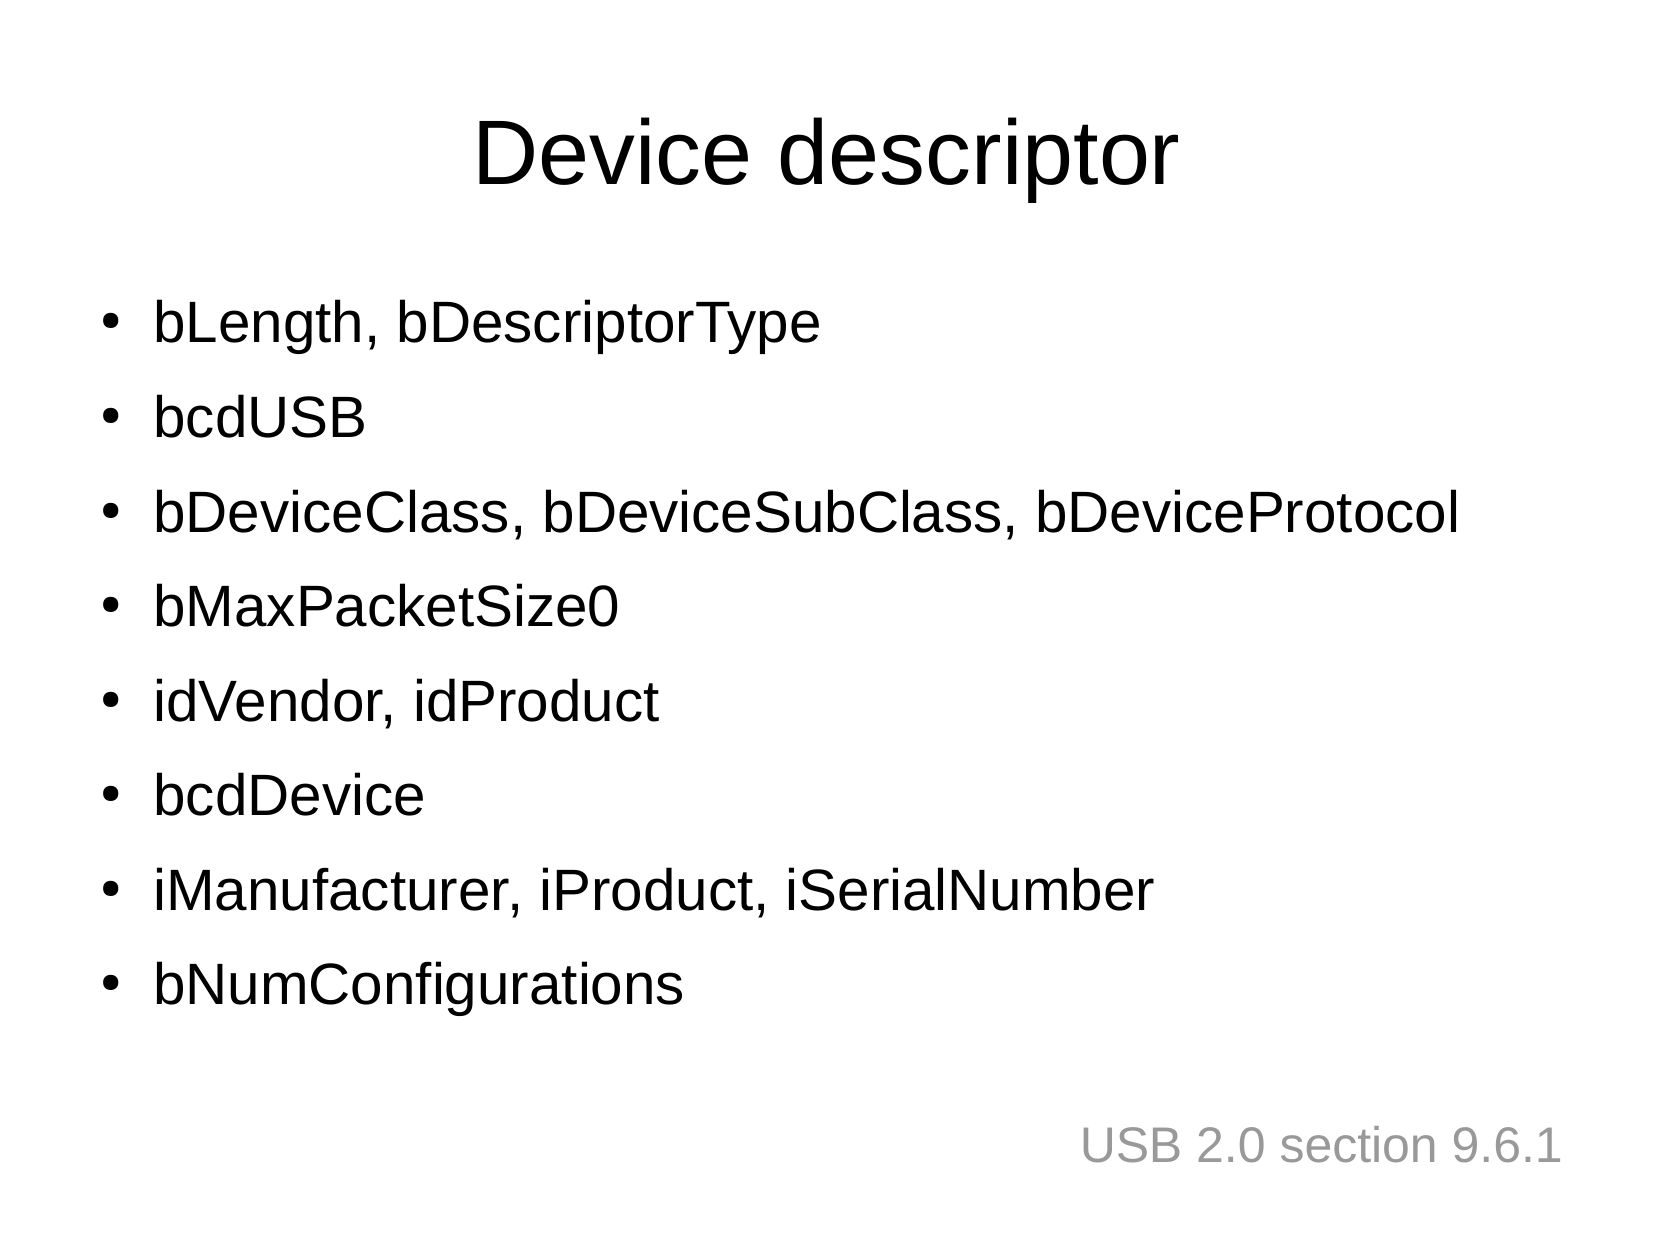

# Device descriptor
bLength, bDescriptorType
bcdUSB
bDeviceClass, bDeviceSubClass, bDeviceProtocol
bMaxPacketSize0
idVendor, idProduct
bcdDevice
iManufacturer, iProduct, iSerialNumber
bNumConfigurations
USB 2.0 section 9.6.1